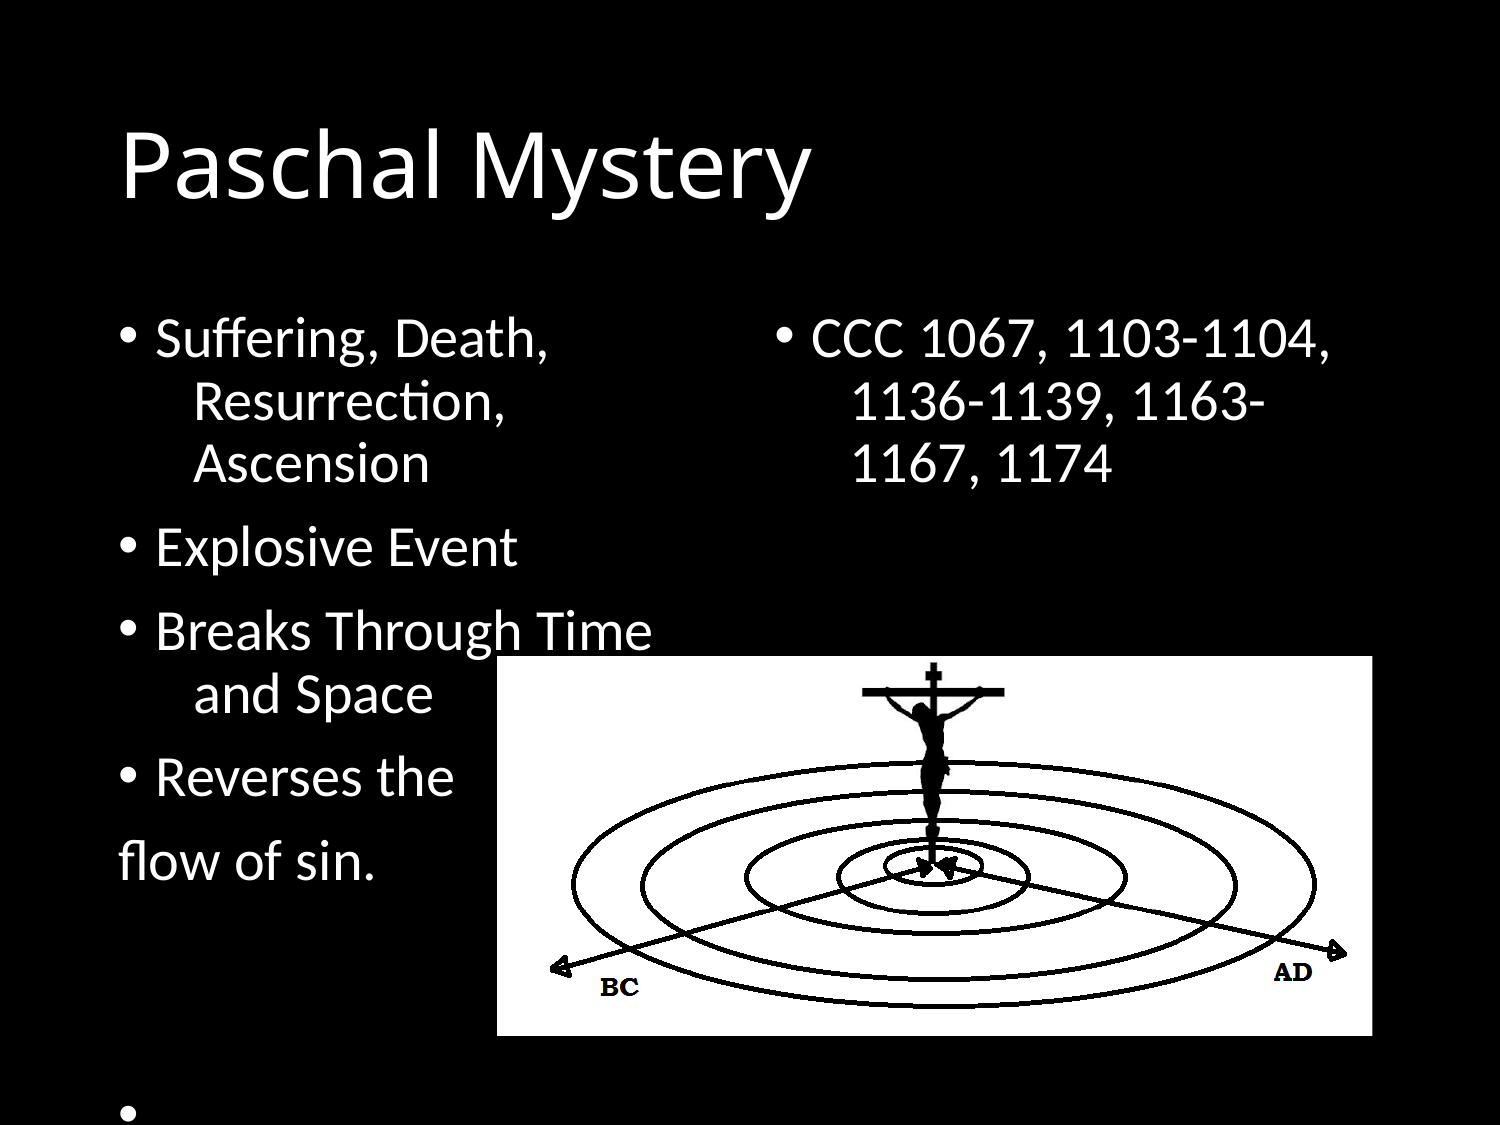

# Paschal Mystery
Suffering, Death, Resurrection, Ascension
Explosive Event
Breaks Through Time and Space
Reverses the
flow of sin.
CCC 1067, 1103-1104, 1136-1139, 1163-1167, 1174